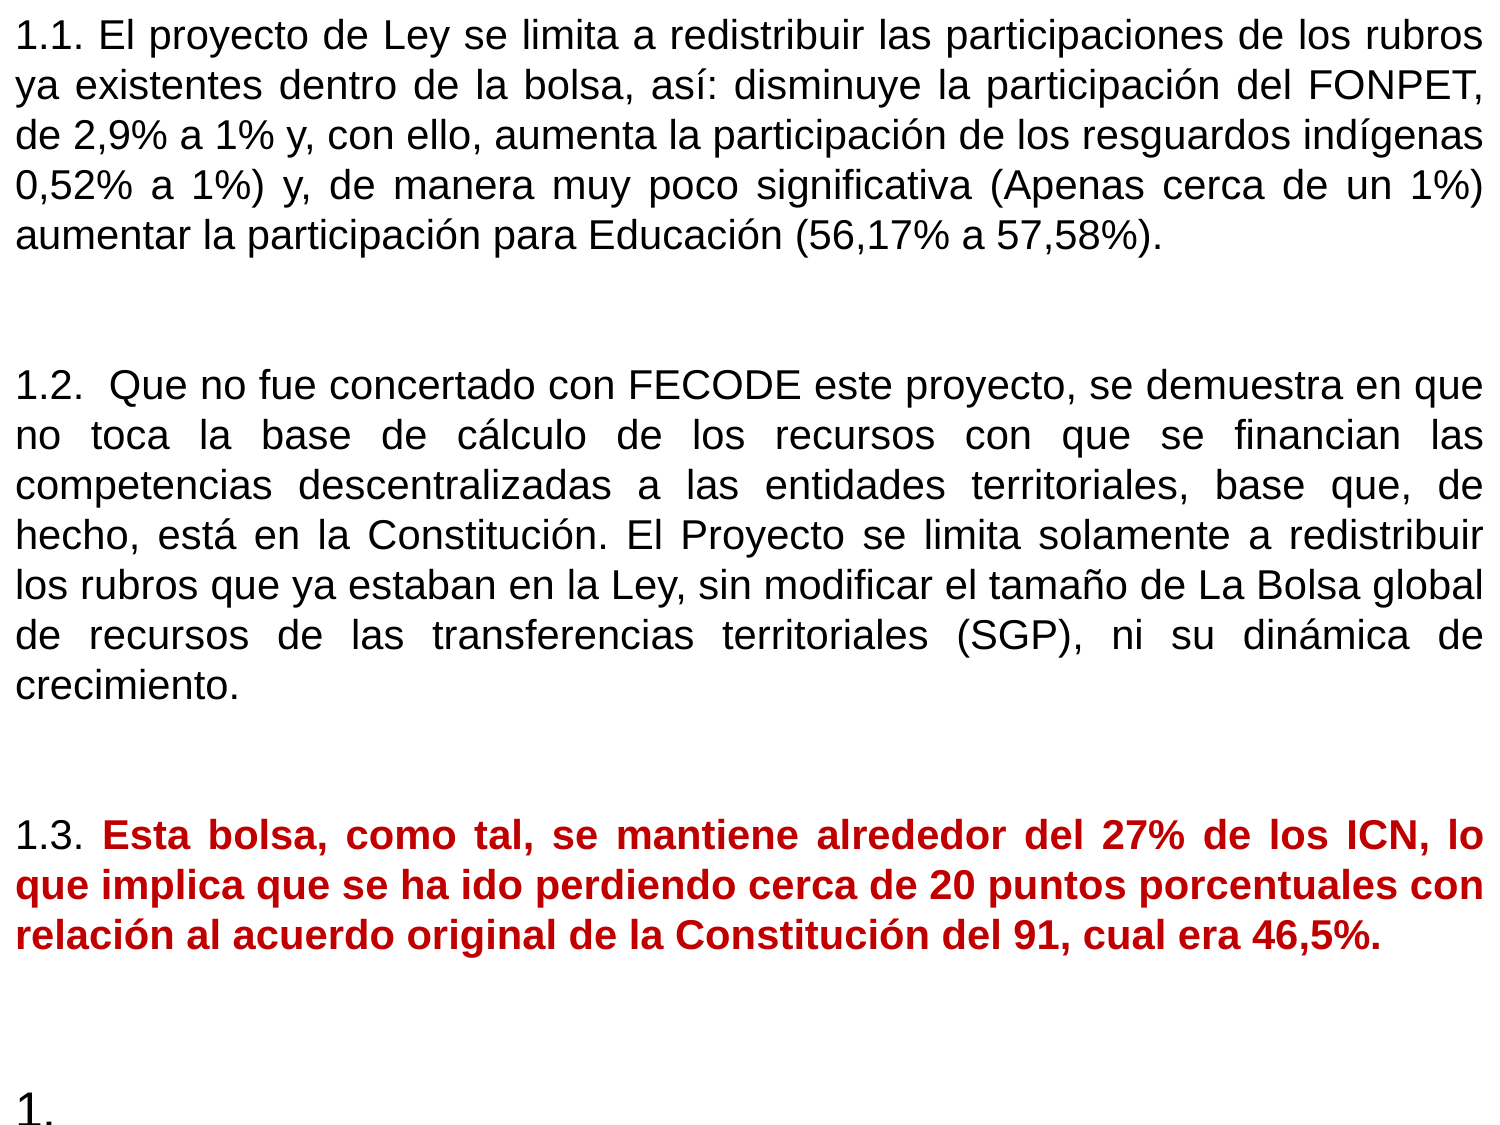

1.1. El proyecto de Ley se limita a redistribuir las participaciones de los rubros ya existentes dentro de la bolsa, así: disminuye la participación del FONPET, de 2,9% a 1% y, con ello, aumenta la participación de los resguardos indígenas 0,52% a 1%) y, de manera muy poco significativa (Apenas cerca de un 1%) aumentar la participación para Educación (56,17% a 57,58%).
1.2. Que no fue concertado con FECODE este proyecto, se demuestra en que no toca la base de cálculo de los recursos con que se financian las competencias descentralizadas a las entidades territoriales, base que, de hecho, está en la Constitución. El Proyecto se limita solamente a redistribuir los rubros que ya estaban en la Ley, sin modificar el tamaño de La Bolsa global de recursos de las transferencias territoriales (SGP), ni su dinámica de crecimiento.
1.3. Esta bolsa, como tal, se mantiene alrededor del 27% de los ICN, lo que implica que se ha ido perdiendo cerca de 20 puntos porcentuales con relación al acuerdo original de la Constitución del 91, cual era 46,5%.